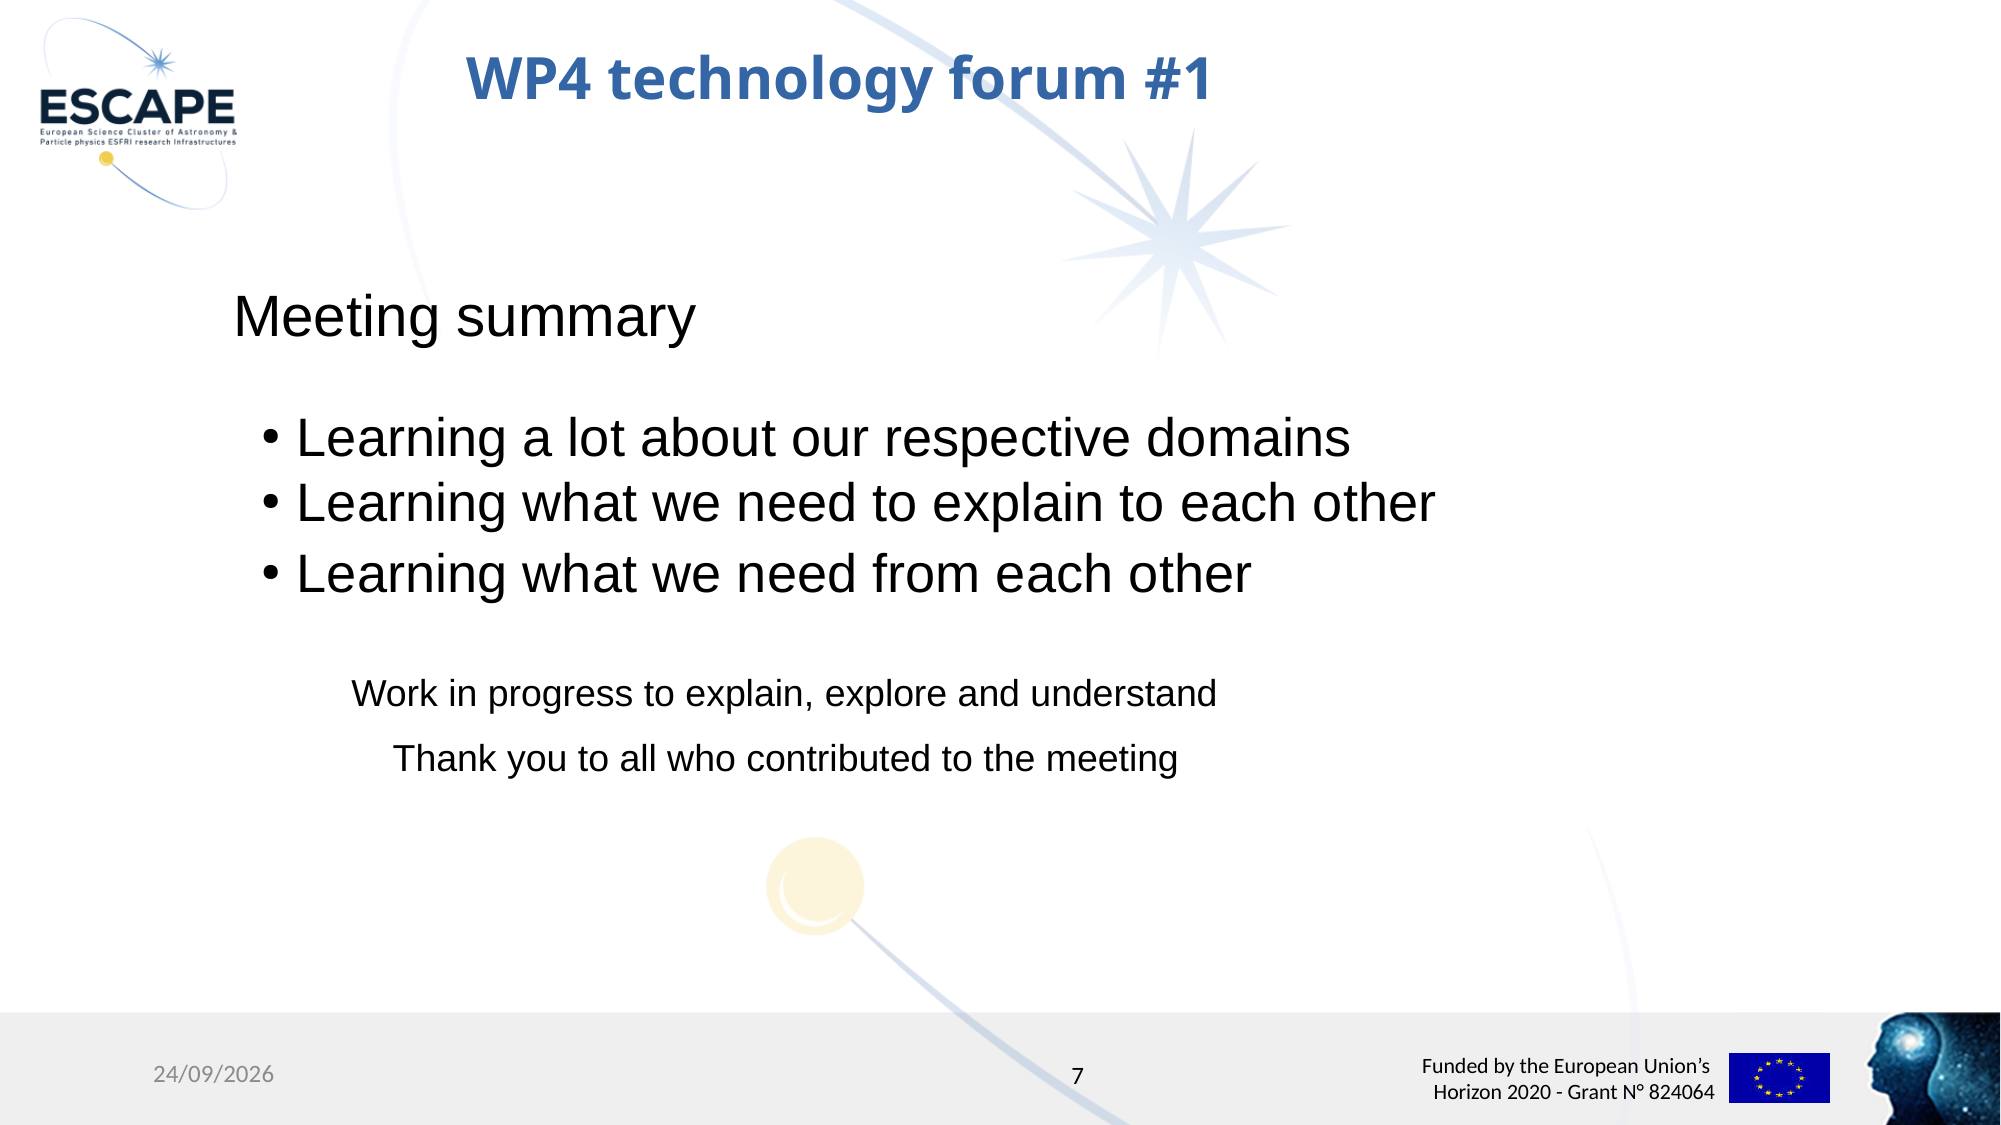

# WP4 technology forum #1
Meeting summary
Learning a lot about our respective domains
Learning what we need to explain to each other
Learning what we need from each other
Work in progress to explain, explore and understand
Thank you to all who contributed to the meeting